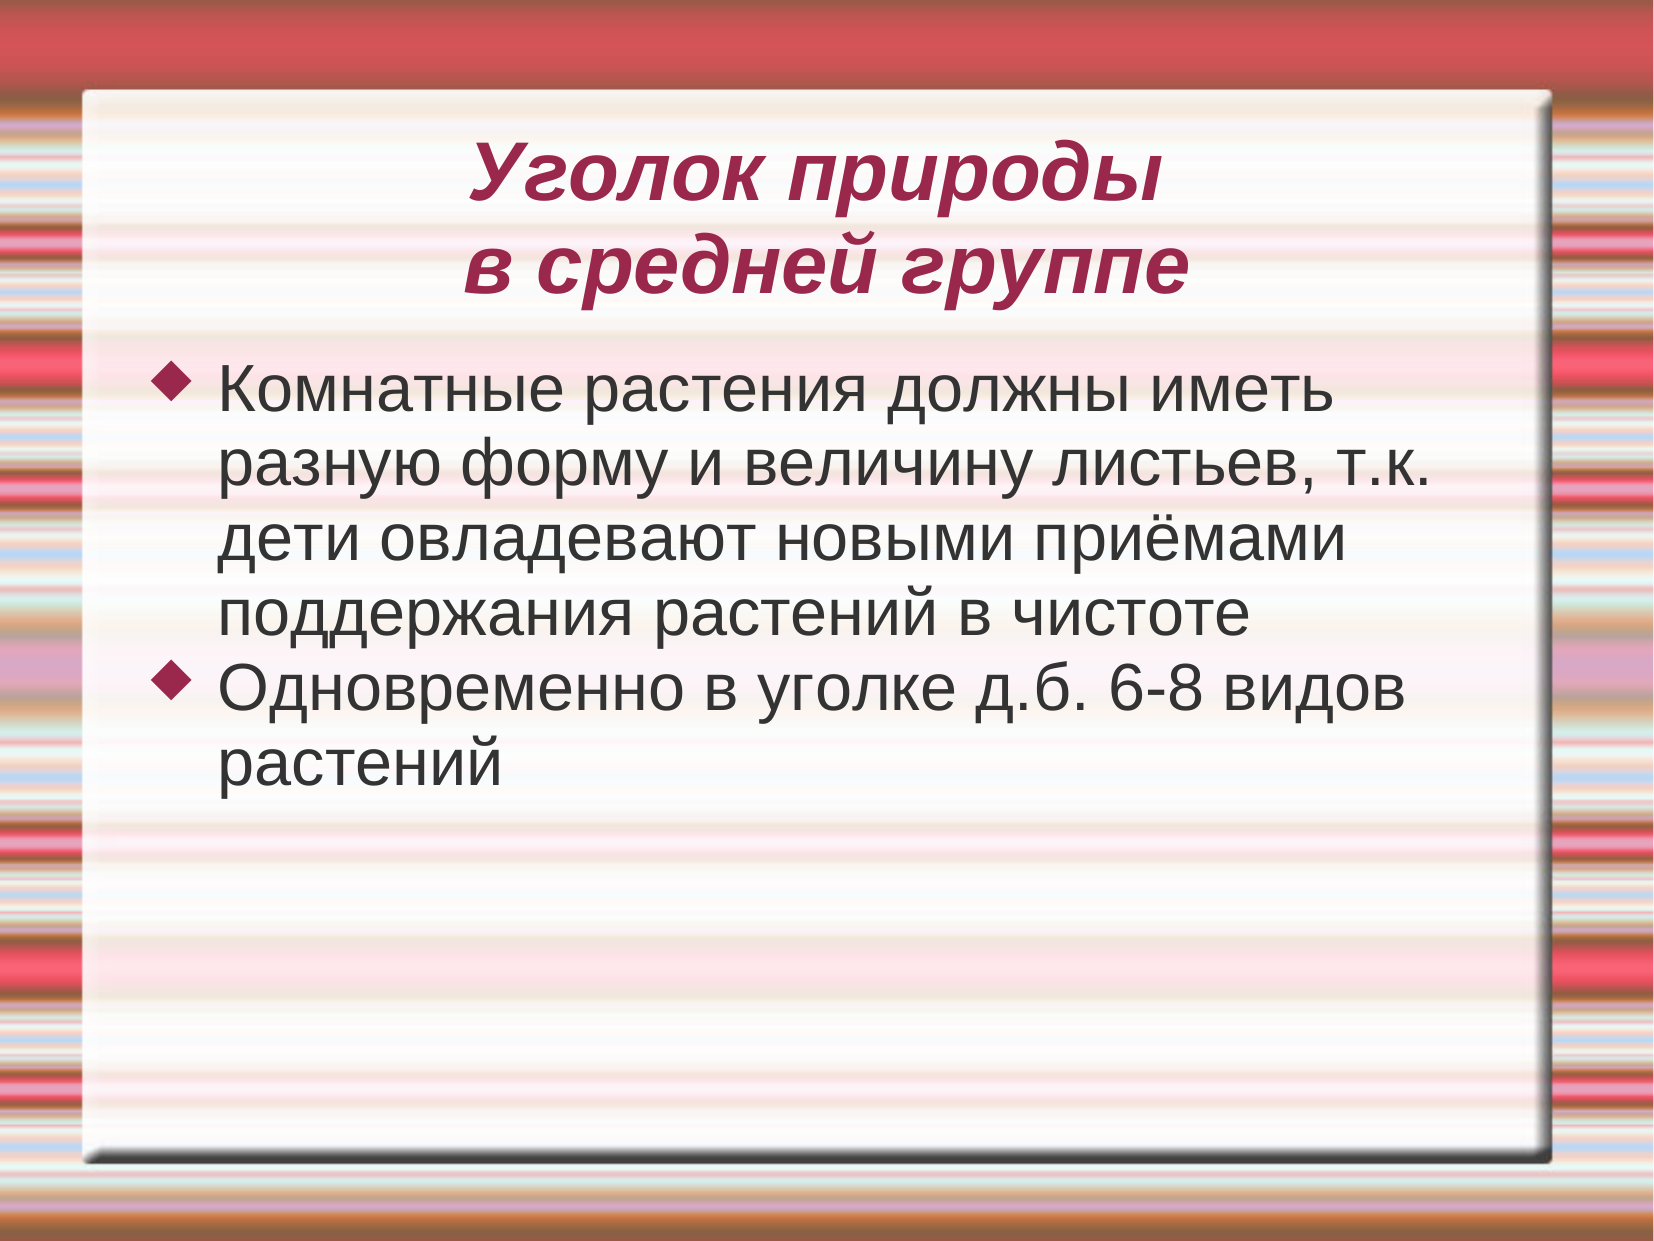

# Уголок природы в средней группе
Комнатные растения должны иметь разную форму и величину листьев, т.к. дети овладевают новыми приёмами поддержания растений в чистоте
Одновременно в уголке д.б. 6-8 видов растений